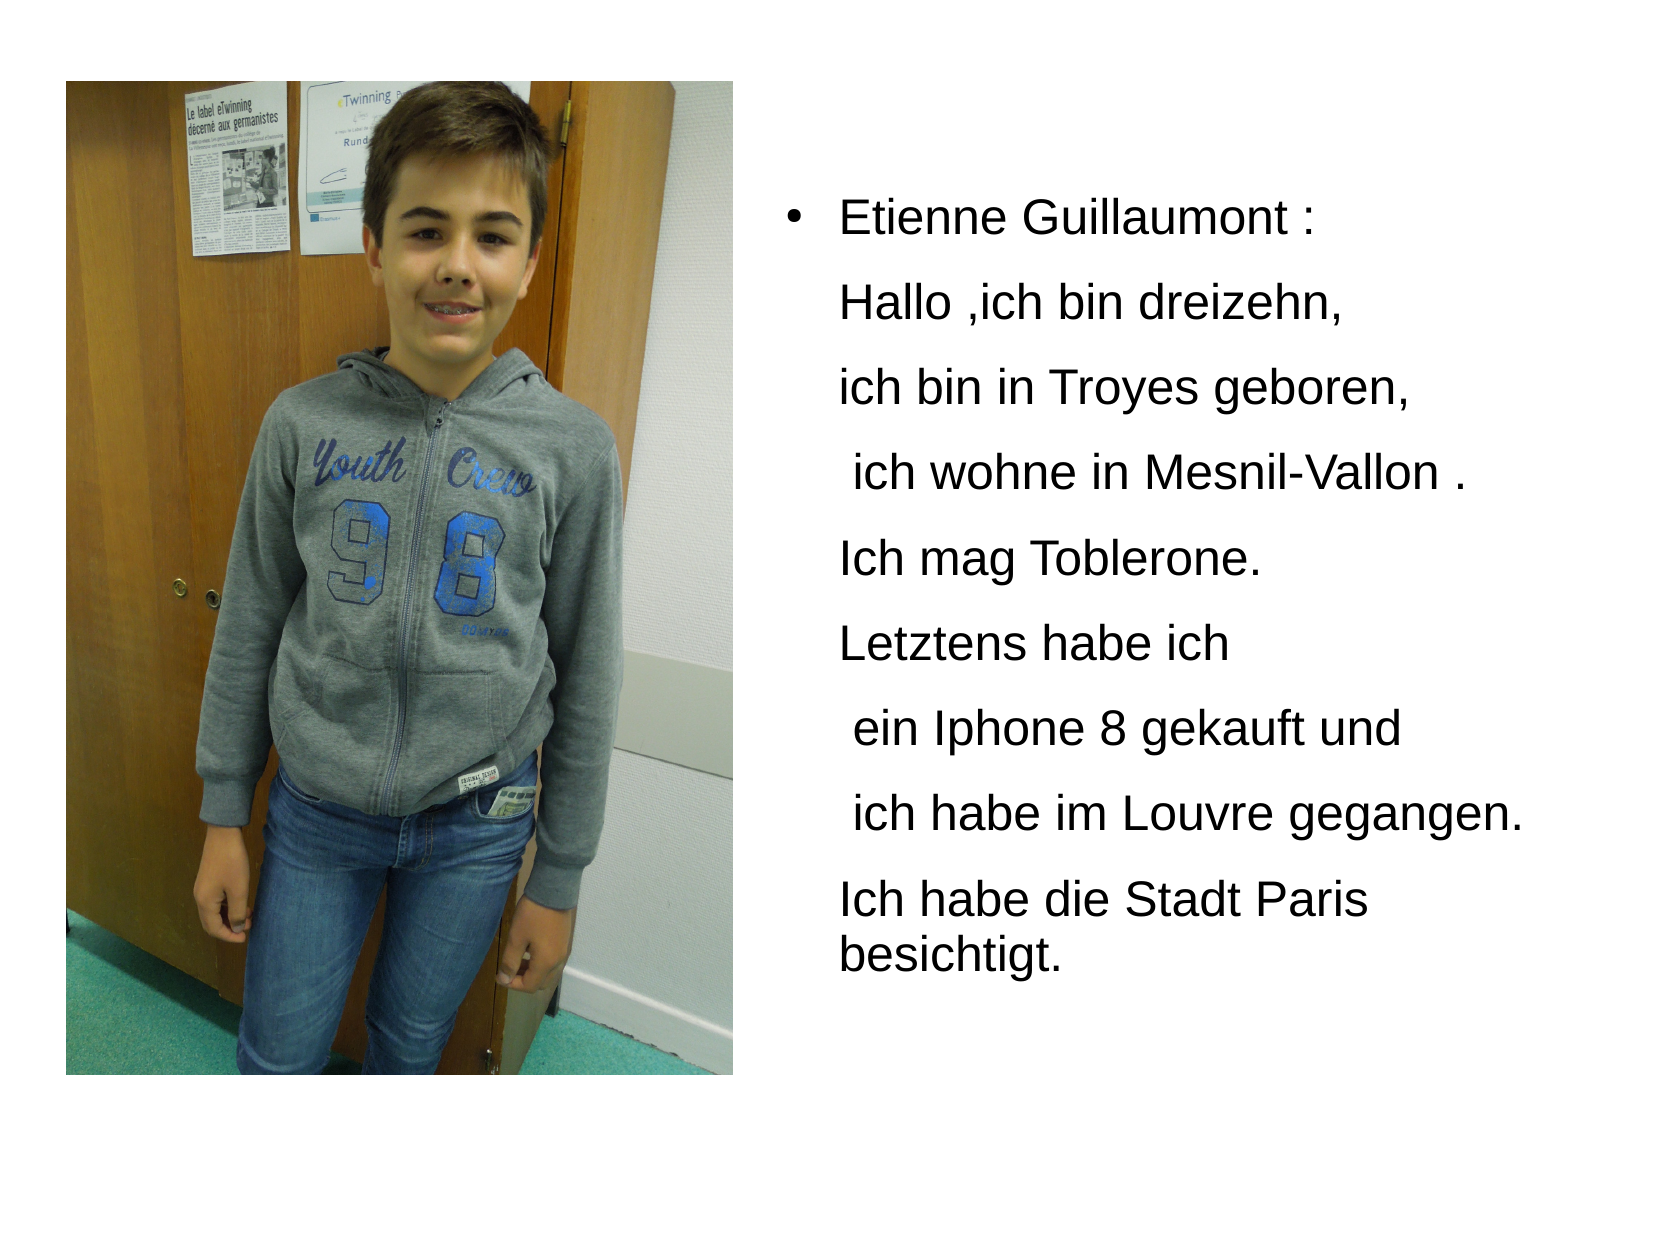

# Etienne Guillaumont :
Hallo ,ich bin dreizehn,
ich bin in Troyes geboren,
 ich wohne in Mesnil-Vallon .
Ich mag Toblerone.
Letztens habe ich
 ein Iphone 8 gekauft und
 ich habe im Louvre gegangen.
Ich habe die Stadt Paris besichtigt.